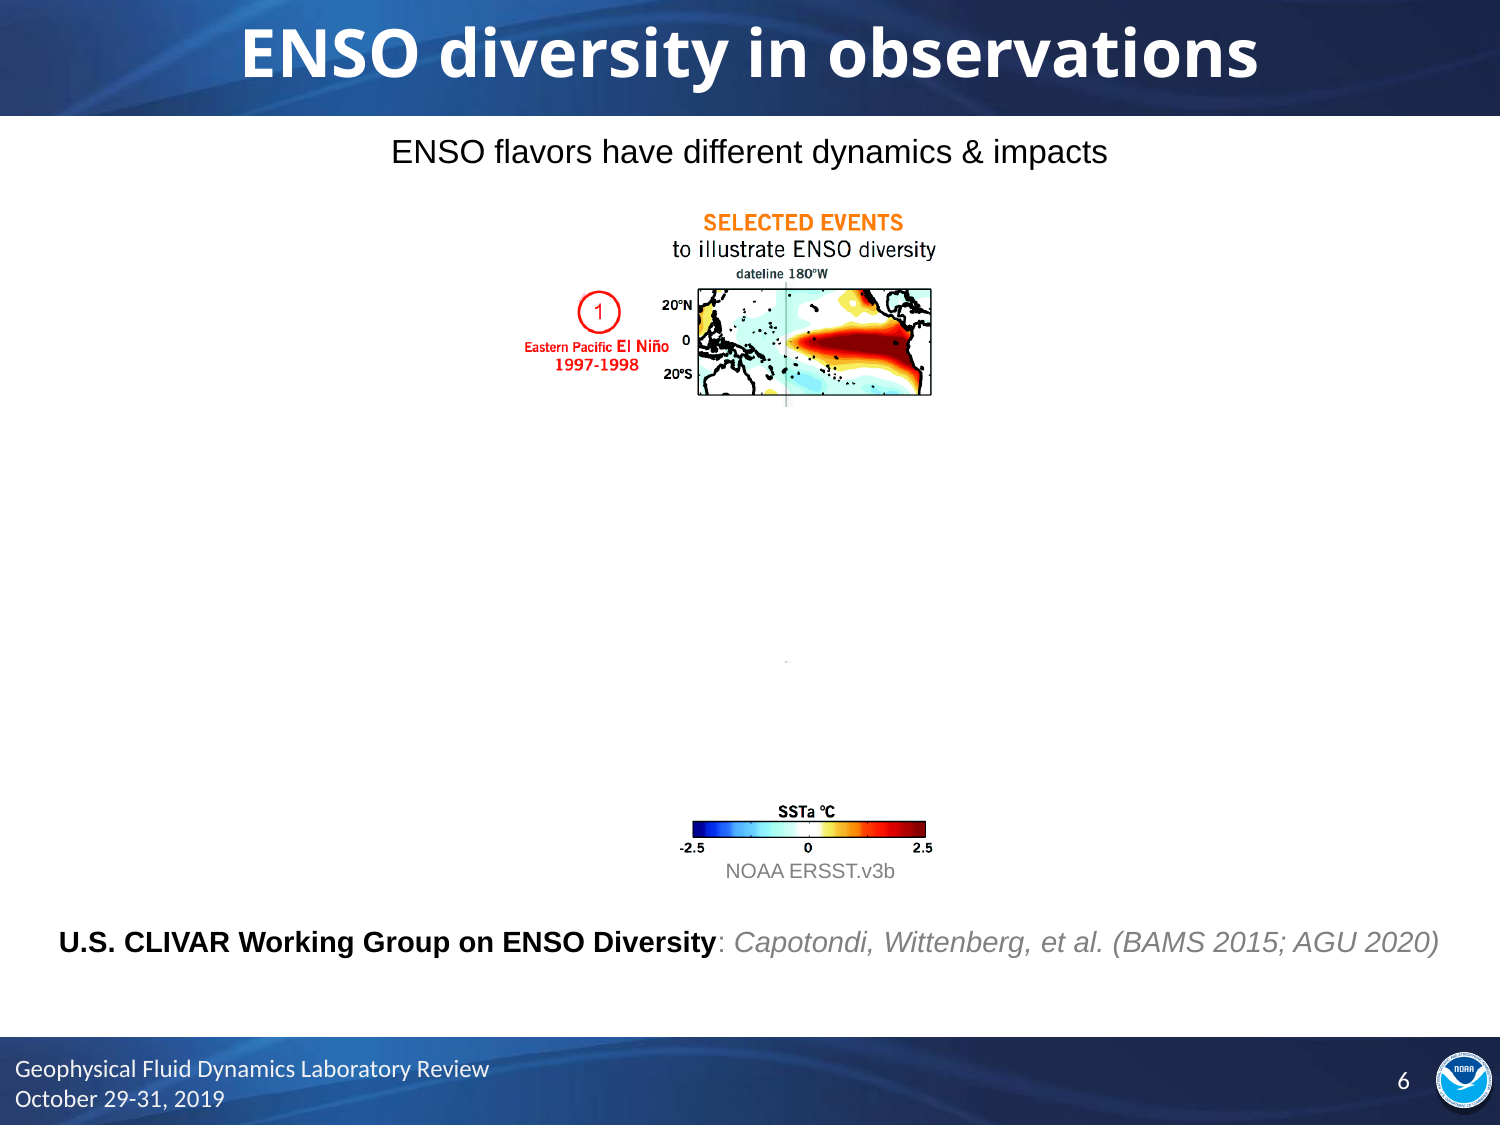

ENSO diversity in observations
ENSO flavors have different dynamics & impacts
NOAA ERSST.v3b
U.S. CLIVAR Working Group on ENSO Diversity: Capotondi, Wittenberg, et al. (BAMS 2015; AGU 2020)